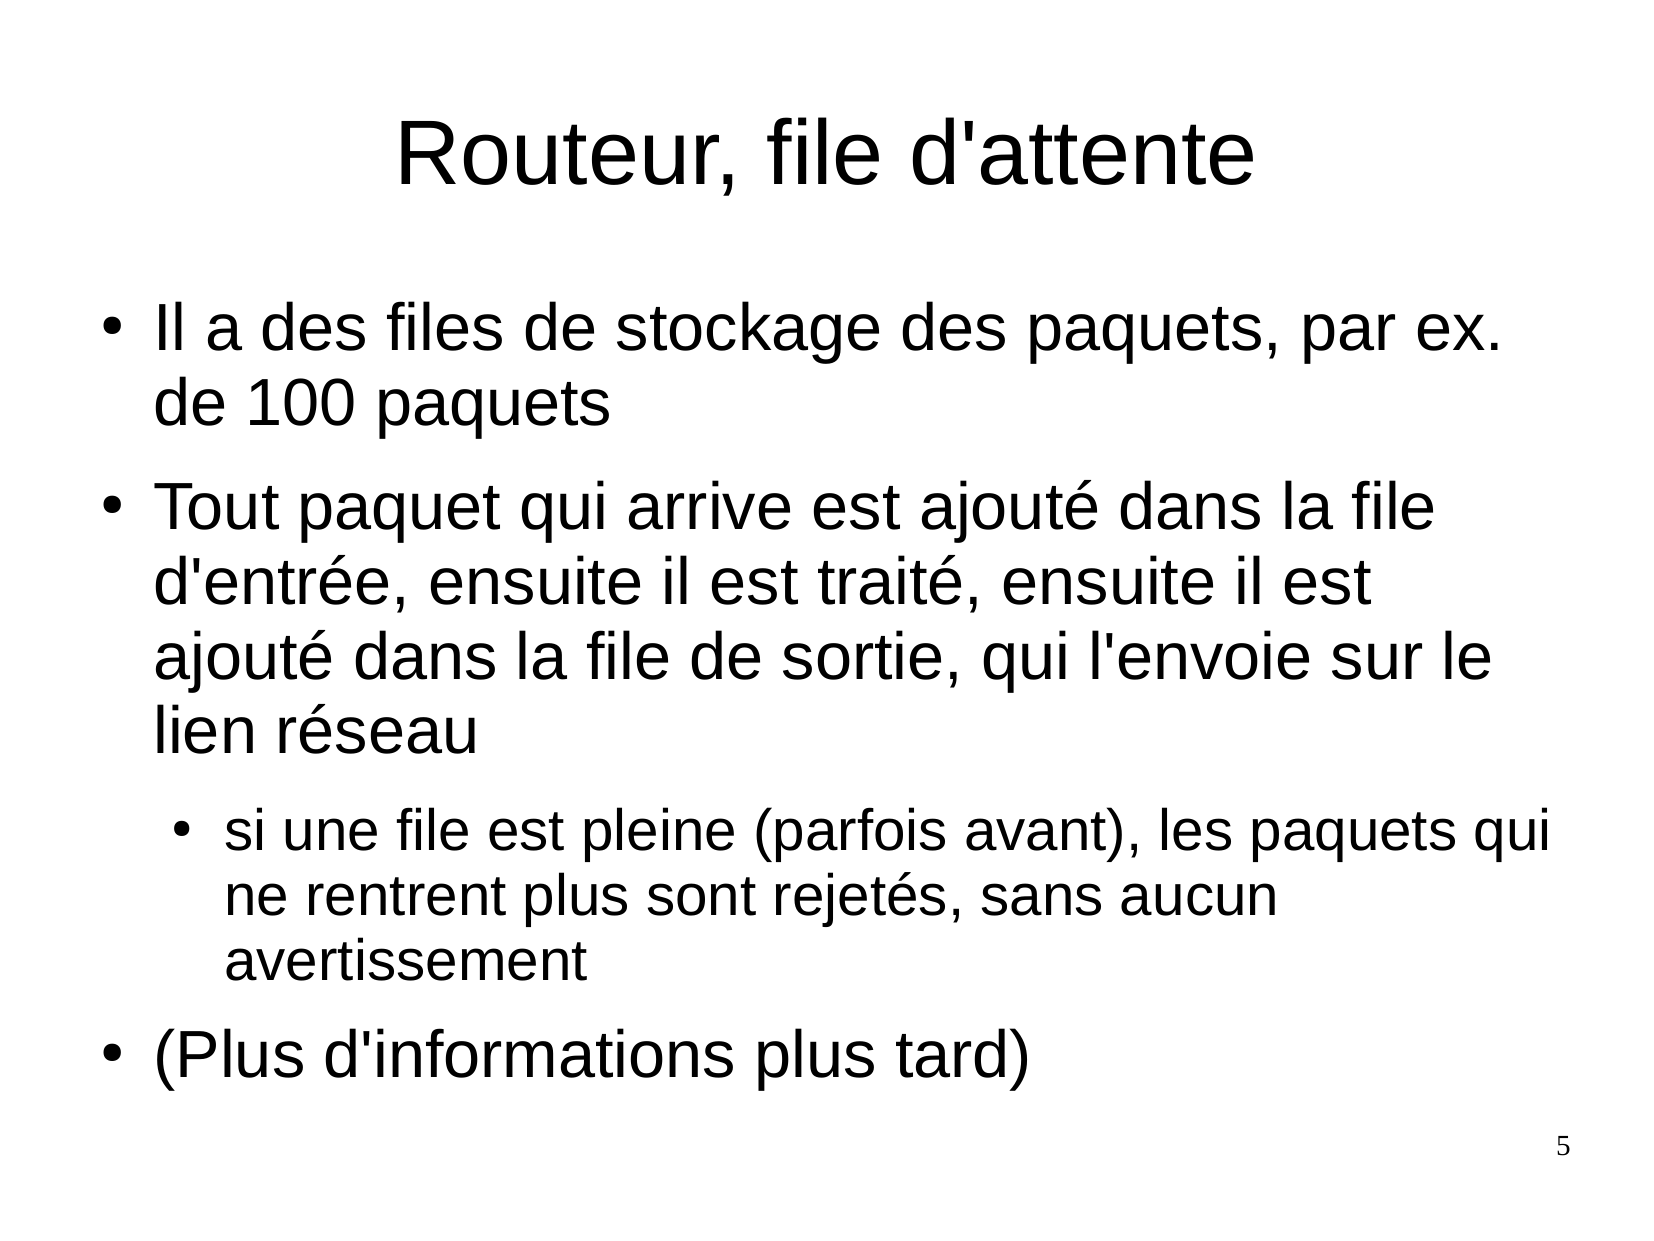

# Routeur, file d'attente
Il a des files de stockage des paquets, par ex. de 100 paquets
Tout paquet qui arrive est ajouté dans la file d'entrée, ensuite il est traité, ensuite il est ajouté dans la file de sortie, qui l'envoie sur le lien réseau
si une file est pleine (parfois avant), les paquets qui ne rentrent plus sont rejetés, sans aucun avertissement
(Plus d'informations plus tard)
5